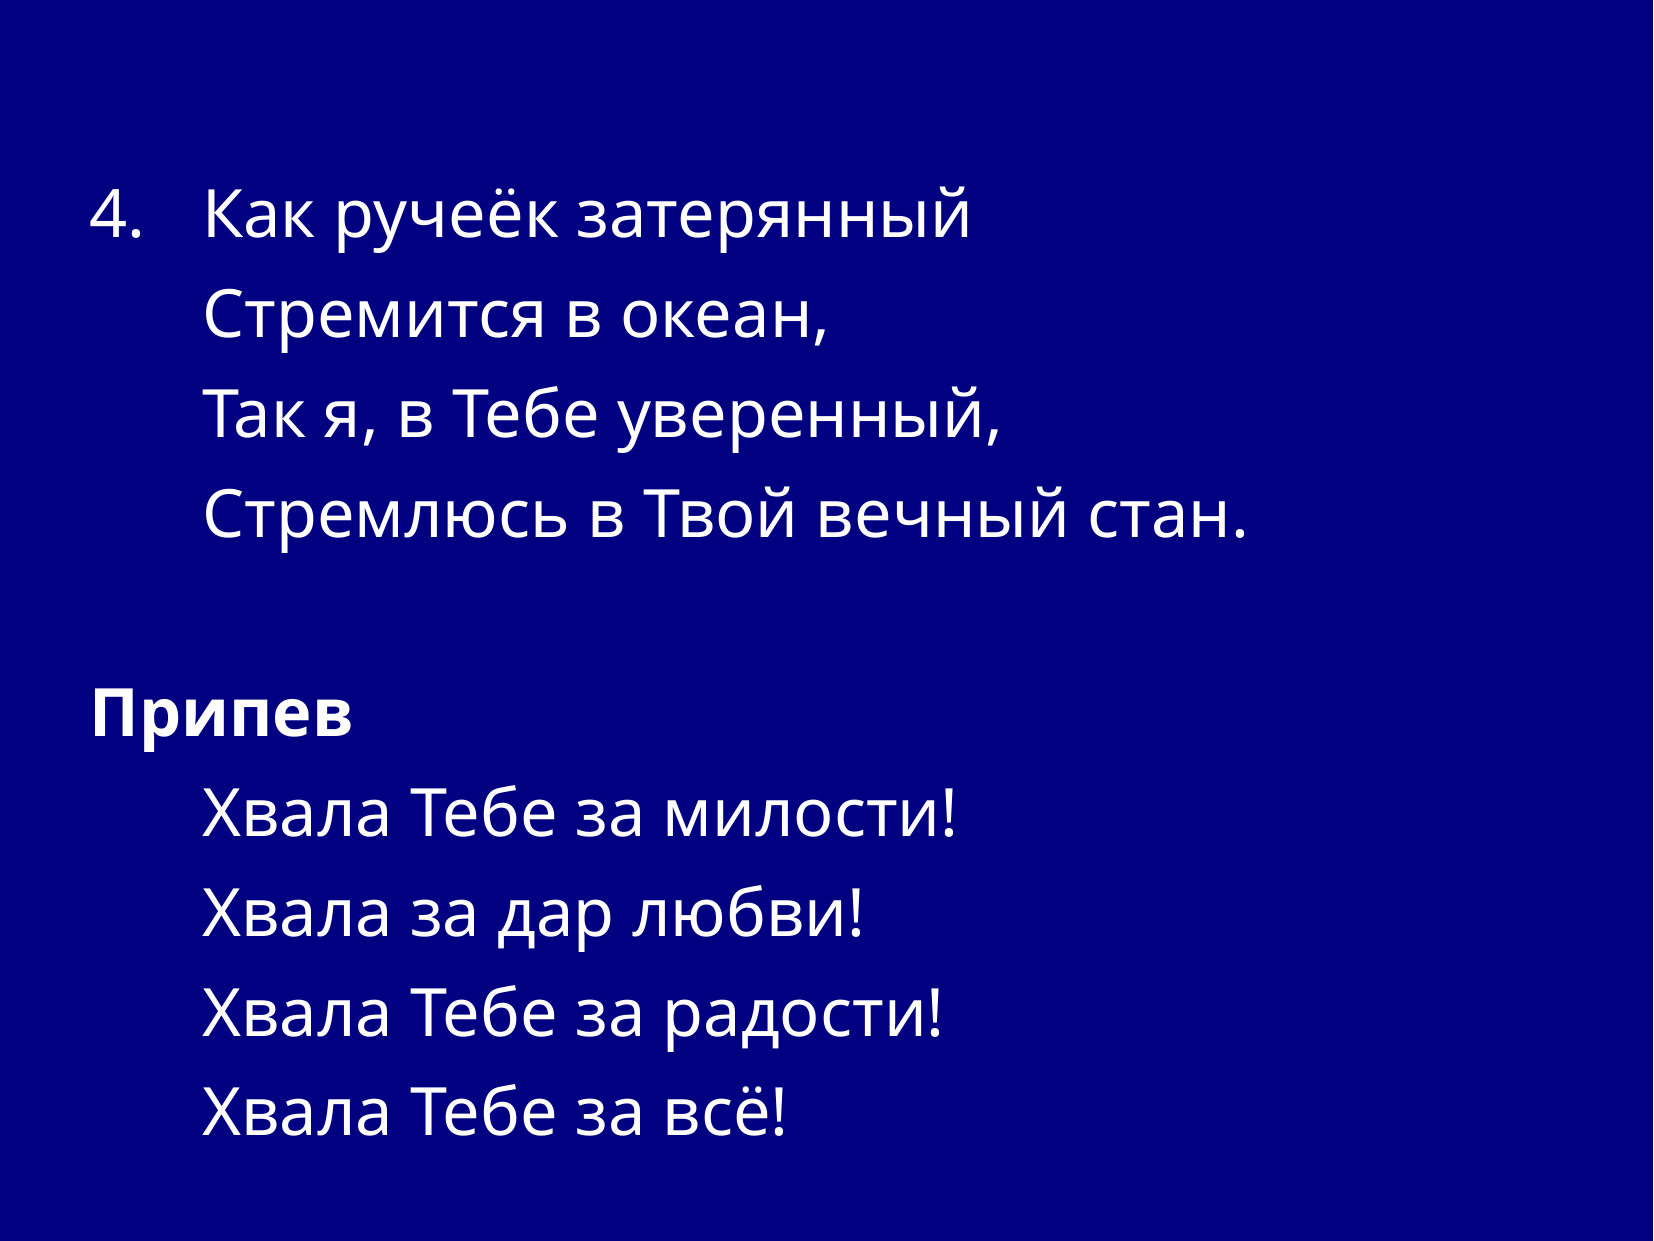

4.	Как ручеёк затерянный
	Стремится в океан,
	Так я, в Тебе уверенный,
	Стремлюсь в Твой вечный стан.
Припев
	Хвала Тебе за милости!
	Хвала за дар любви!
	Хвала Тебе за радости!
	Хвала Тебе за всё!